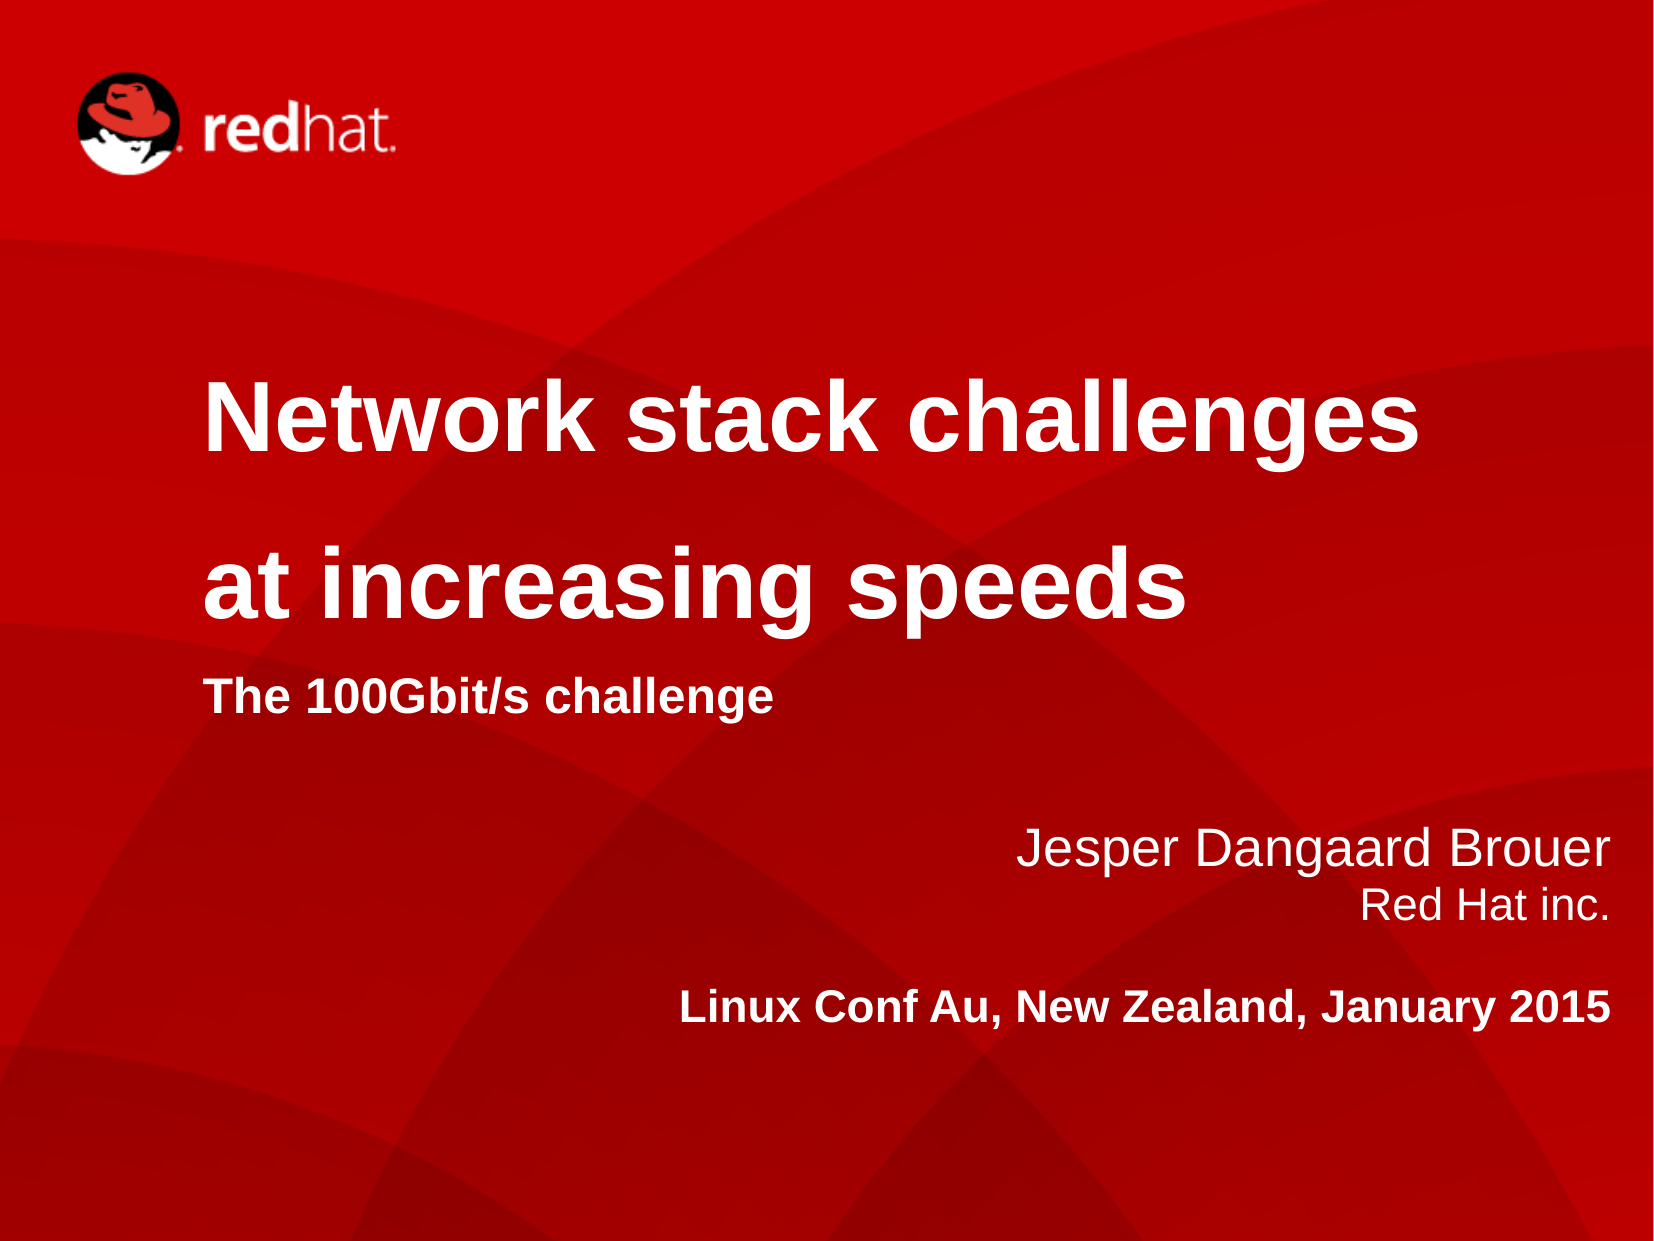

Network stack challenges
at increasing speeds
The 100Gbit/s challenge
Jesper Dangaard Brouer
Red Hat inc.
Linux Conf Au, New Zealand, January 2015